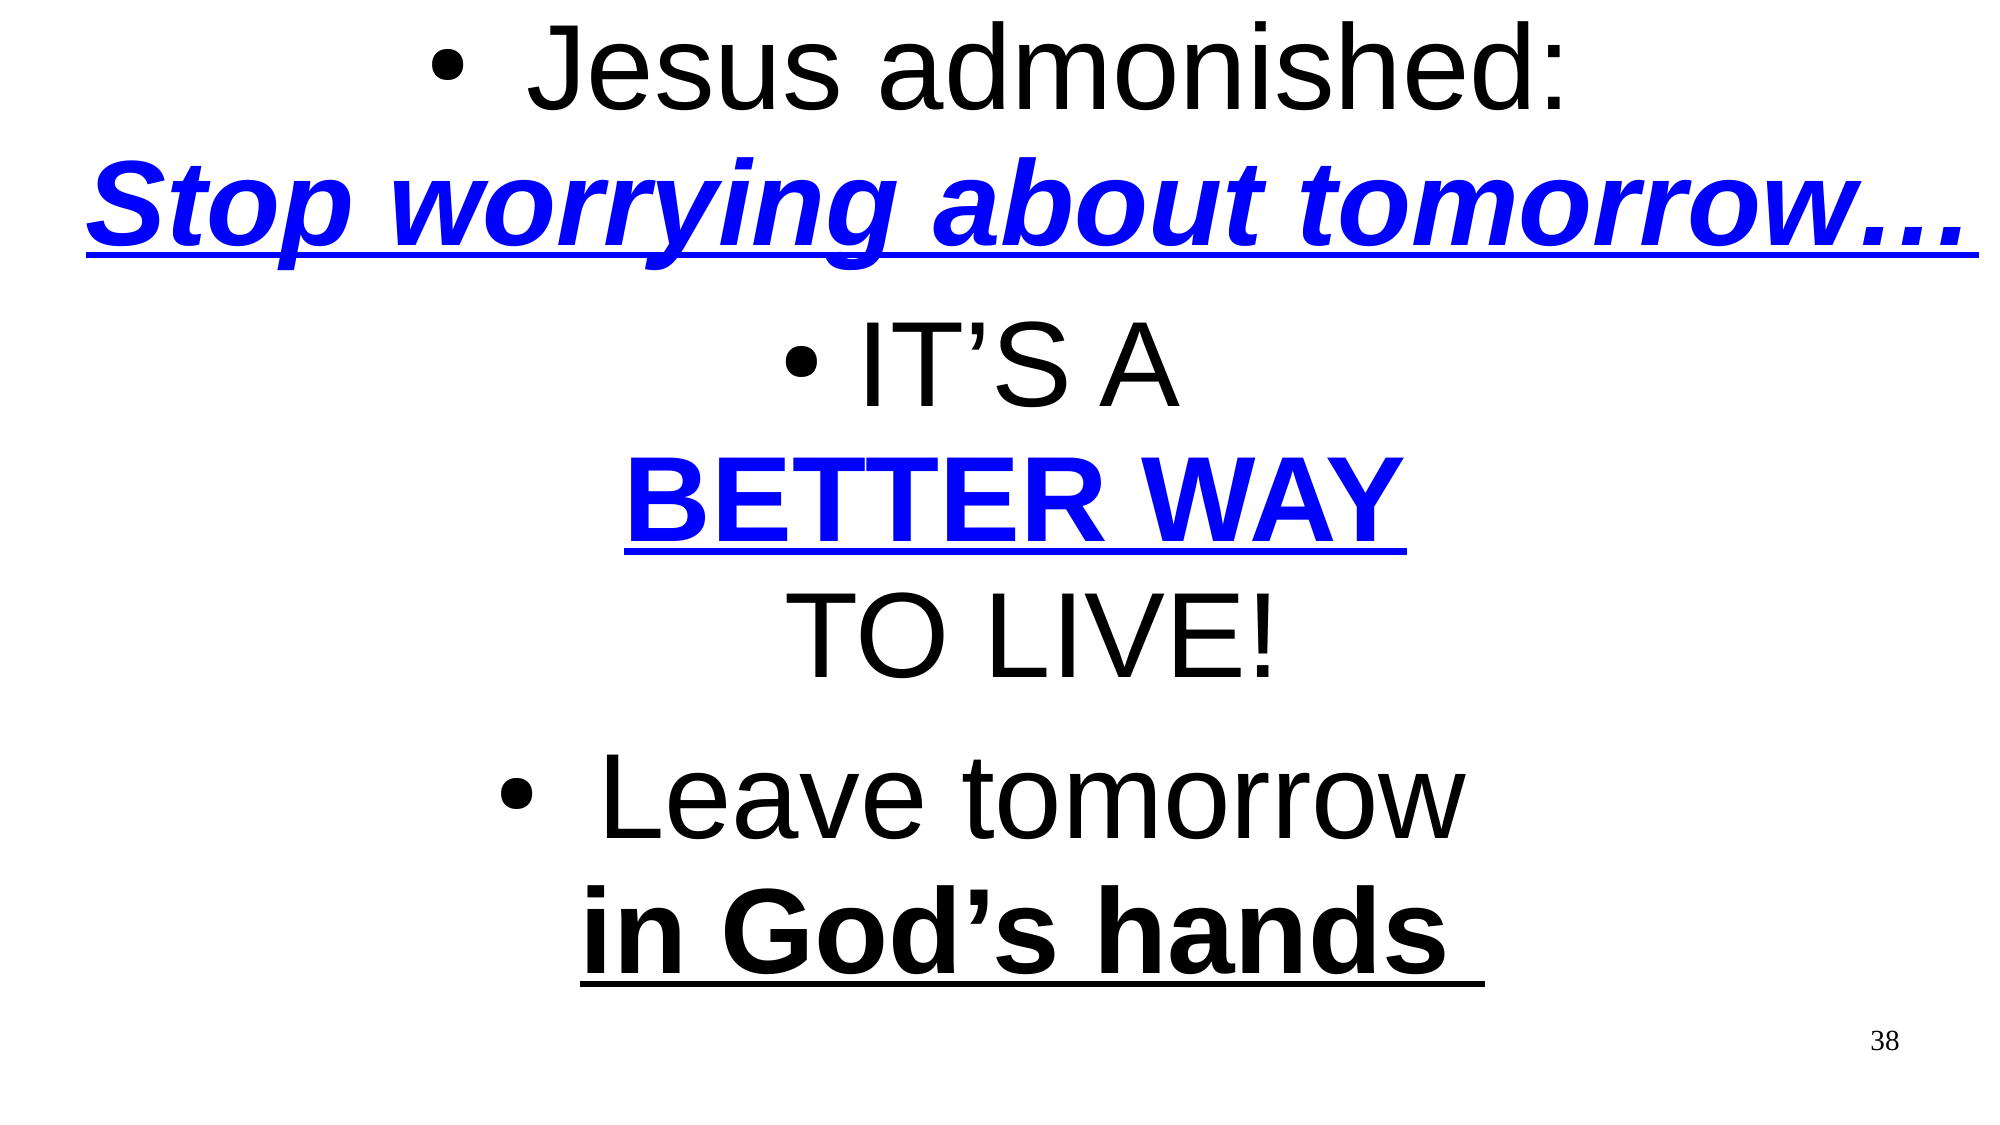

# Jesus admonished: Stop worrying about tomorrow…
IT’S A
BETTER WAY
TO LIVE!
 Leave tomorrow
in God’s hands
38